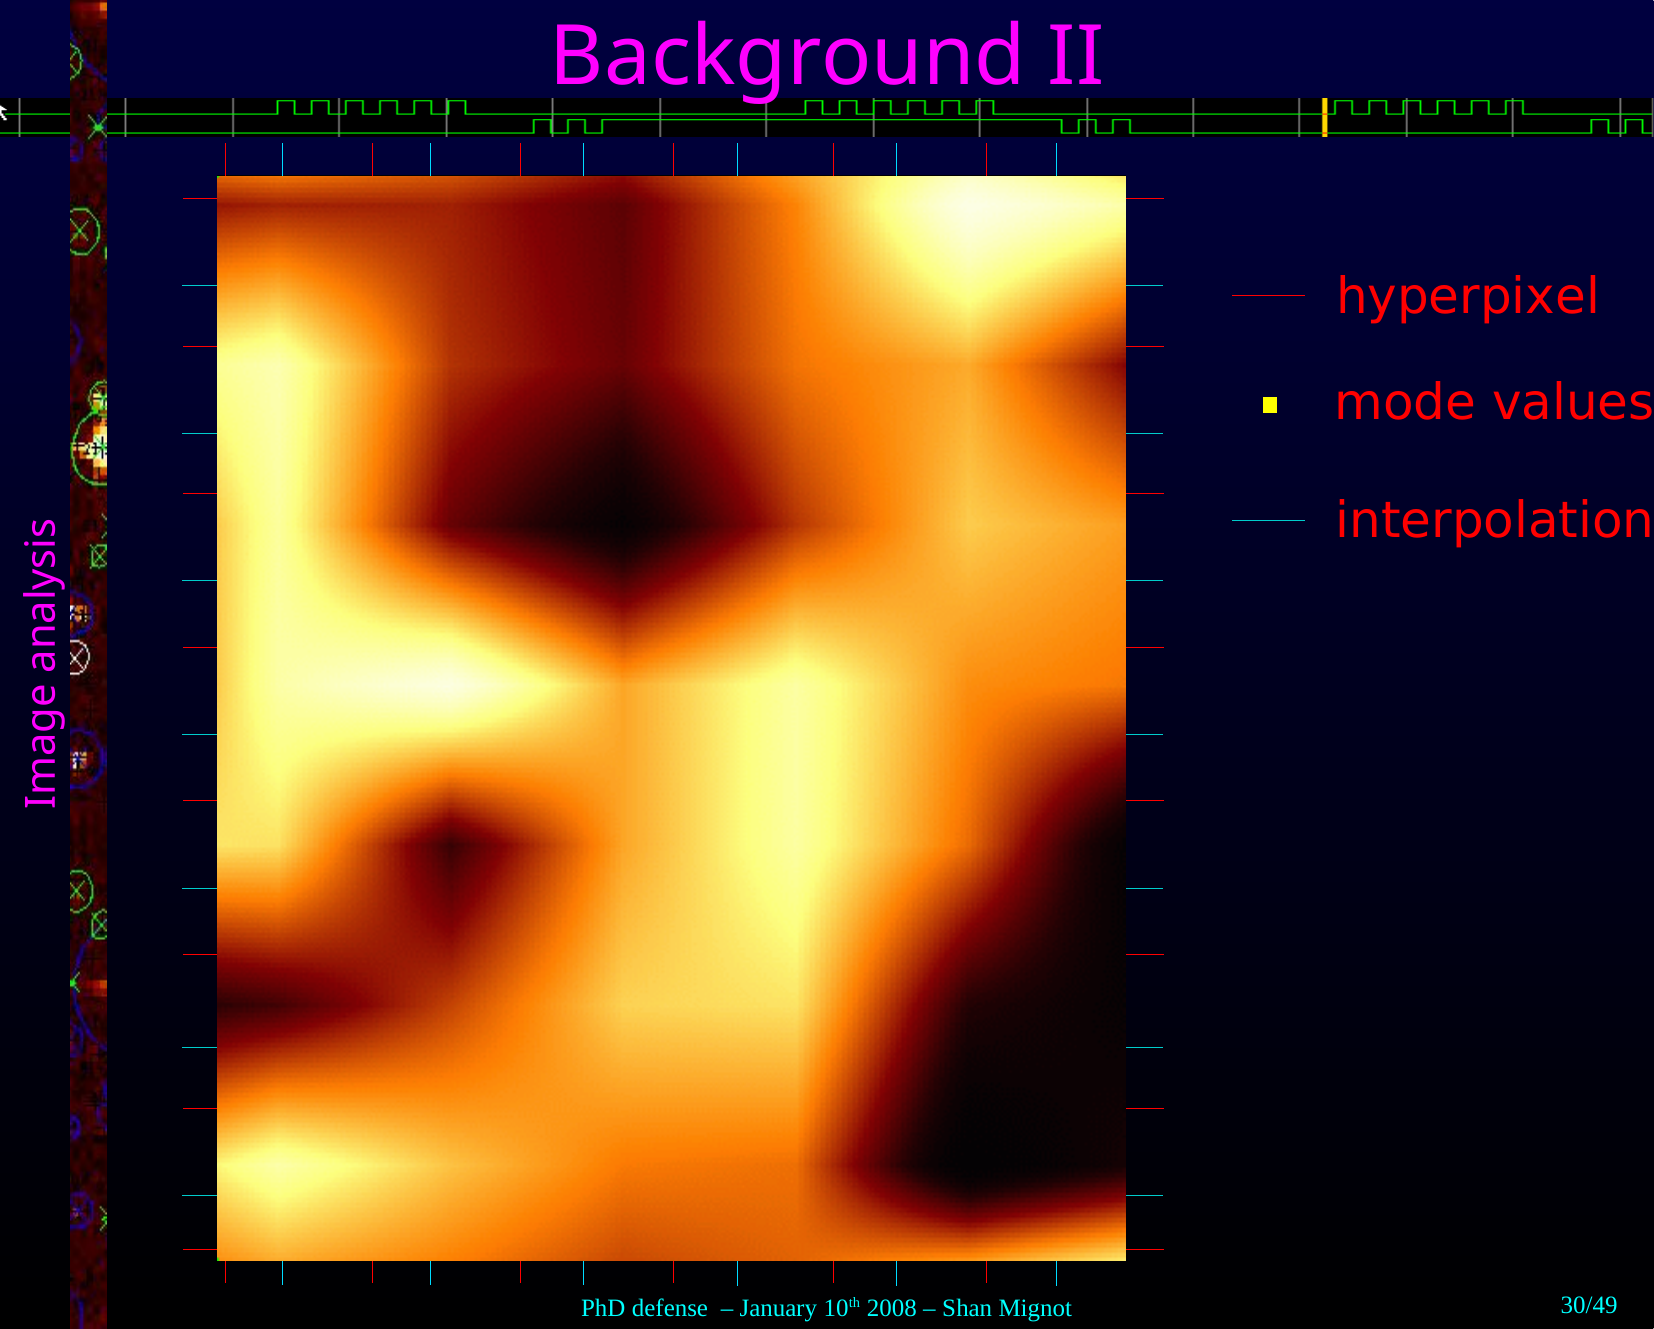

# Background II
hyperpixel
mode values
interpolation
Image analysis
PhD defense – January 10th 2008 – Shan Mignot